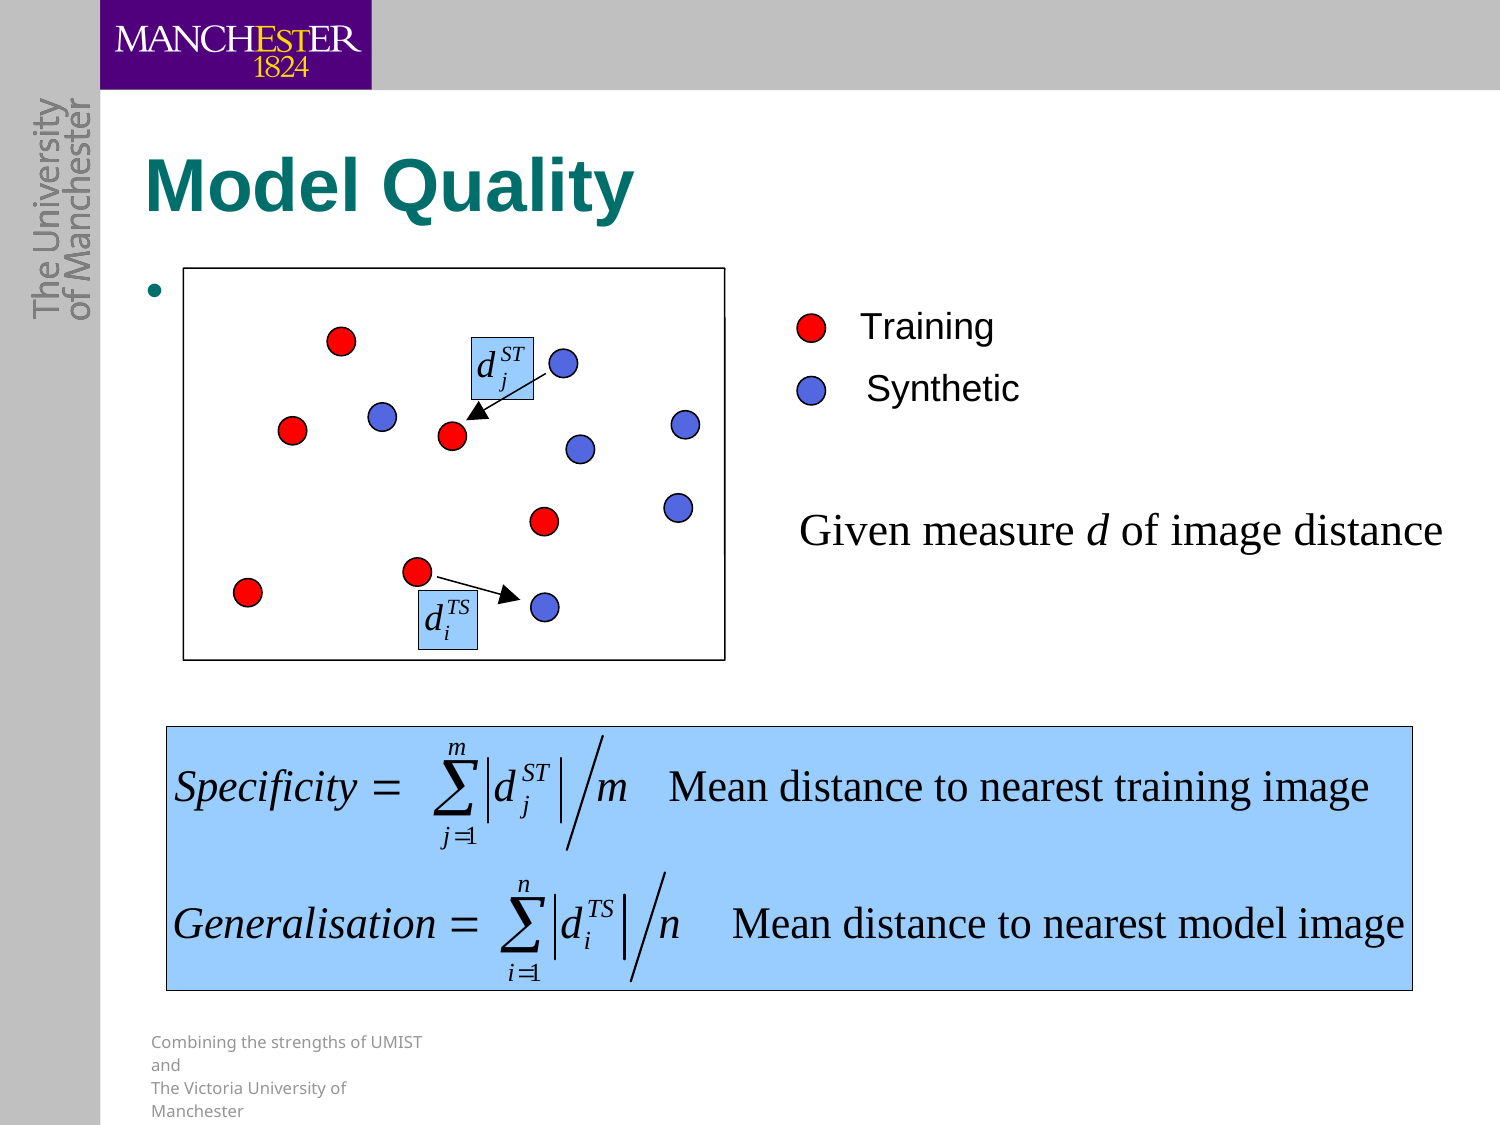

# Model Quality
Training
Synthetic
Given measure d of image distance